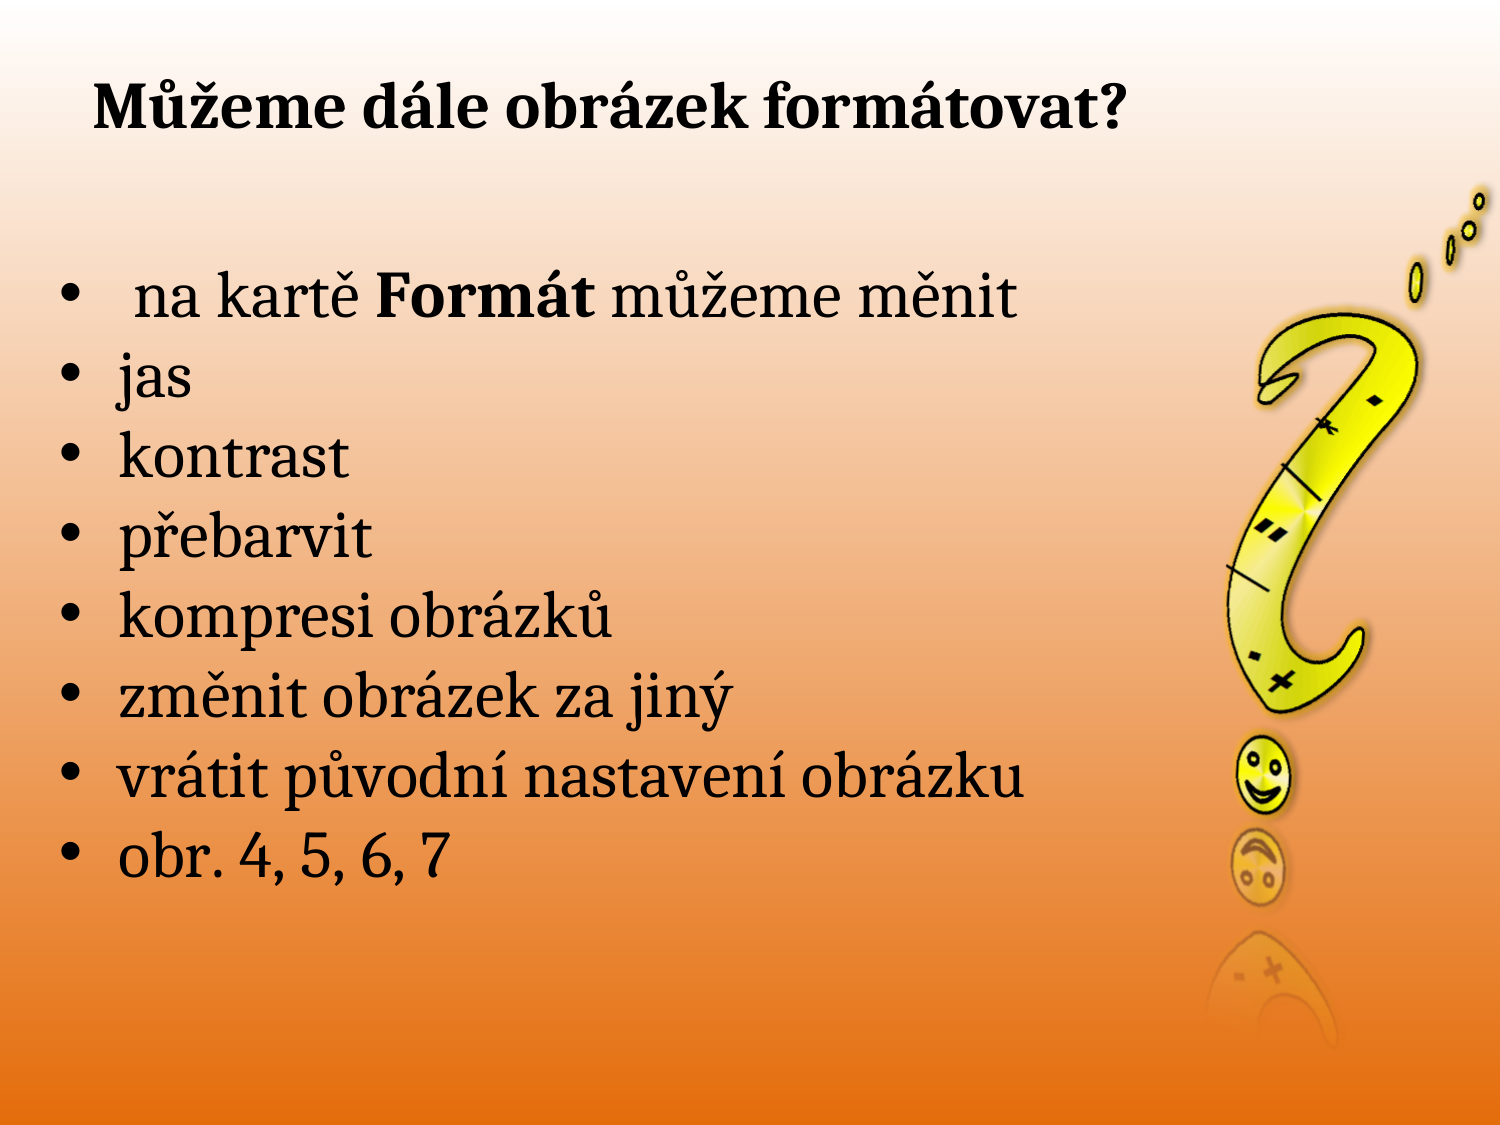

Můžeme dále obrázek formátovat?
 na kartě Formát můžeme měnit
jas
kontrast
přebarvit
kompresi obrázků
změnit obrázek za jiný
vrátit původní nastavení obrázku
obr. 4, 5, 6, 7